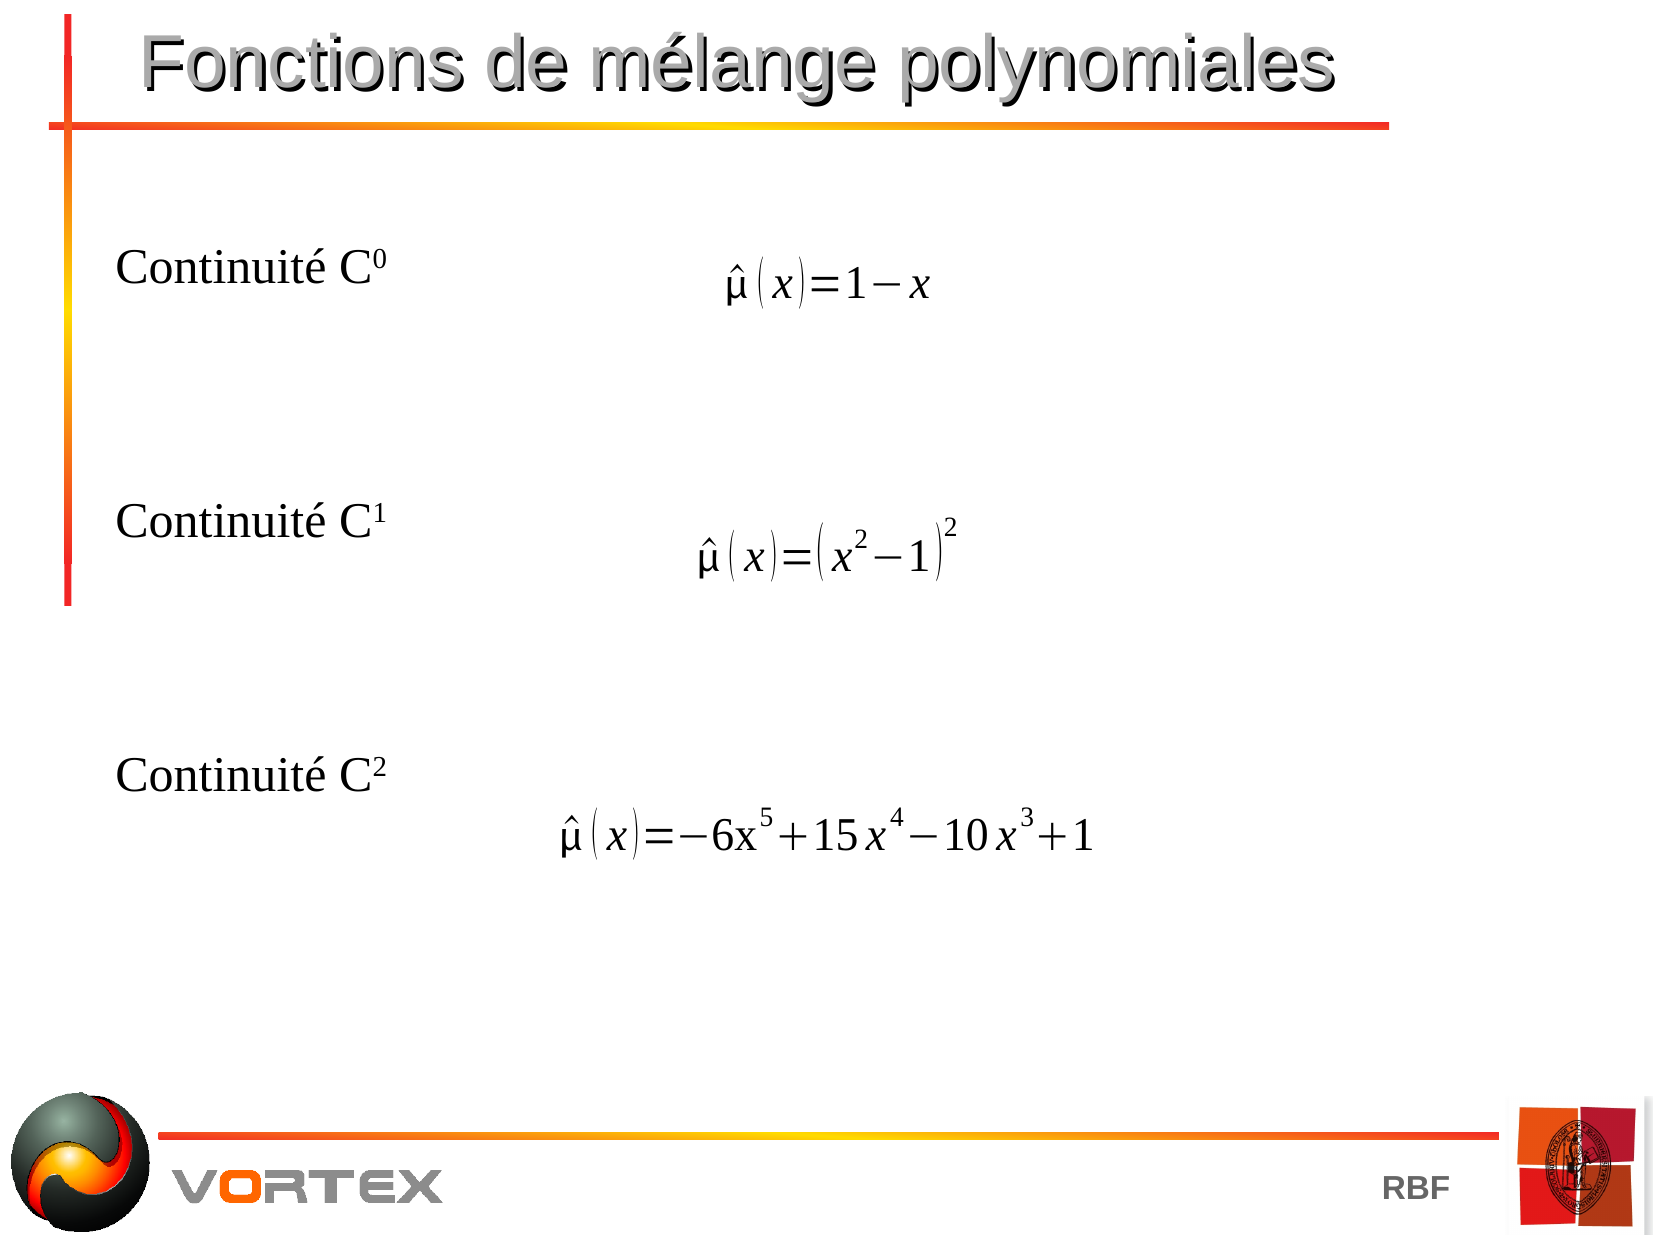

# Fonctions de mélange polynomiales
Continuité C0
Continuité C1
Continuité C2